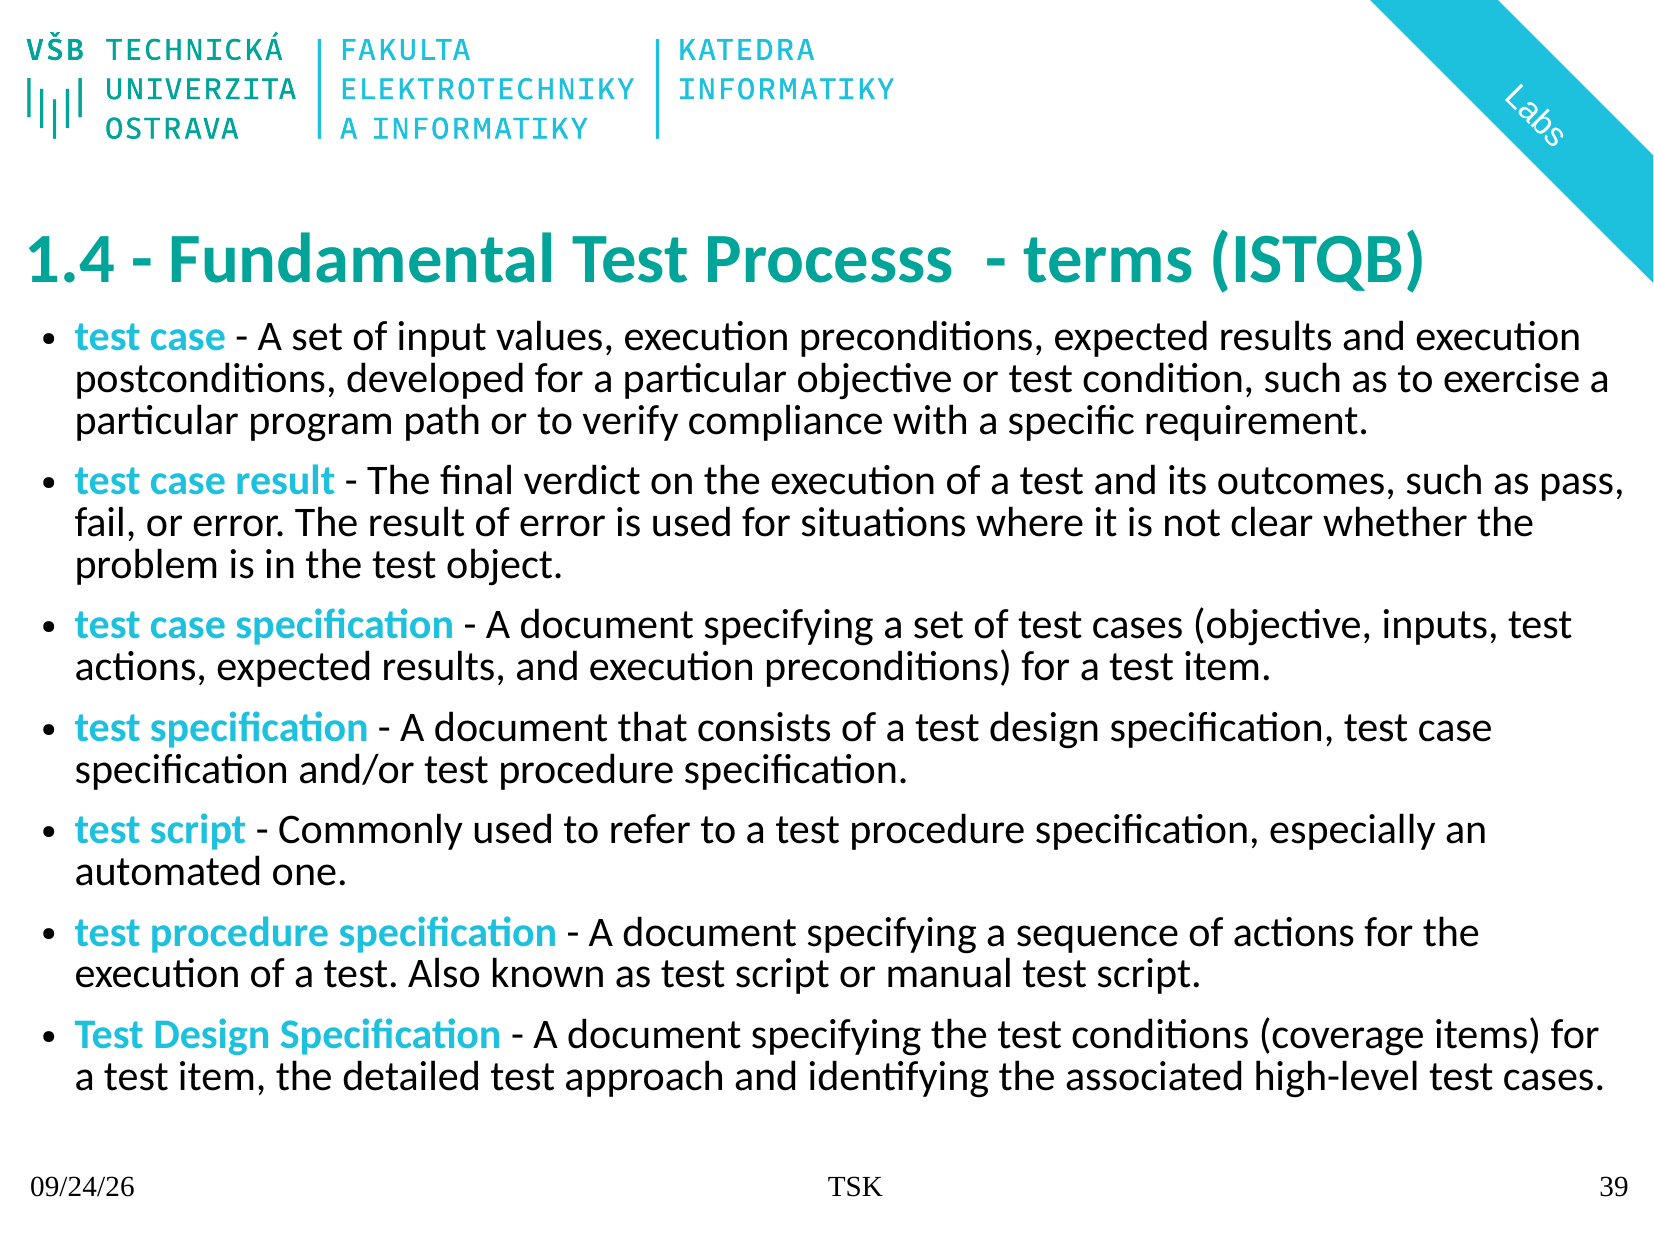

Labs
# 1.4 - Fundamental Test Processs - terms (ISTQB)
test case - A set of input values, execution preconditions, expected results and execution postconditions, developed for a particular objective or test condition, such as to exercise a particular program path or to verify compliance with a specific requirement.
test case result - The final verdict on the execution of a test and its outcomes, such as pass, fail, or error. The result of error is used for situations where it is not clear whether the problem is in the test object.
test case specification - A document specifying a set of test cases (objective, inputs, test actions, expected results, and execution preconditions) for a test item.
test specification - A document that consists of a test design specification, test case specification and/or test procedure specification.
test script - Commonly used to refer to a test procedure specification, especially an automated one.
test procedure specification - A document specifying a sequence of actions for the execution of a test. Also known as test script or manual test script.
Test Design Specification - A document specifying the test conditions (coverage items) for a test item, the detailed test approach and identifying the associated high-level test cases.
TSK
39